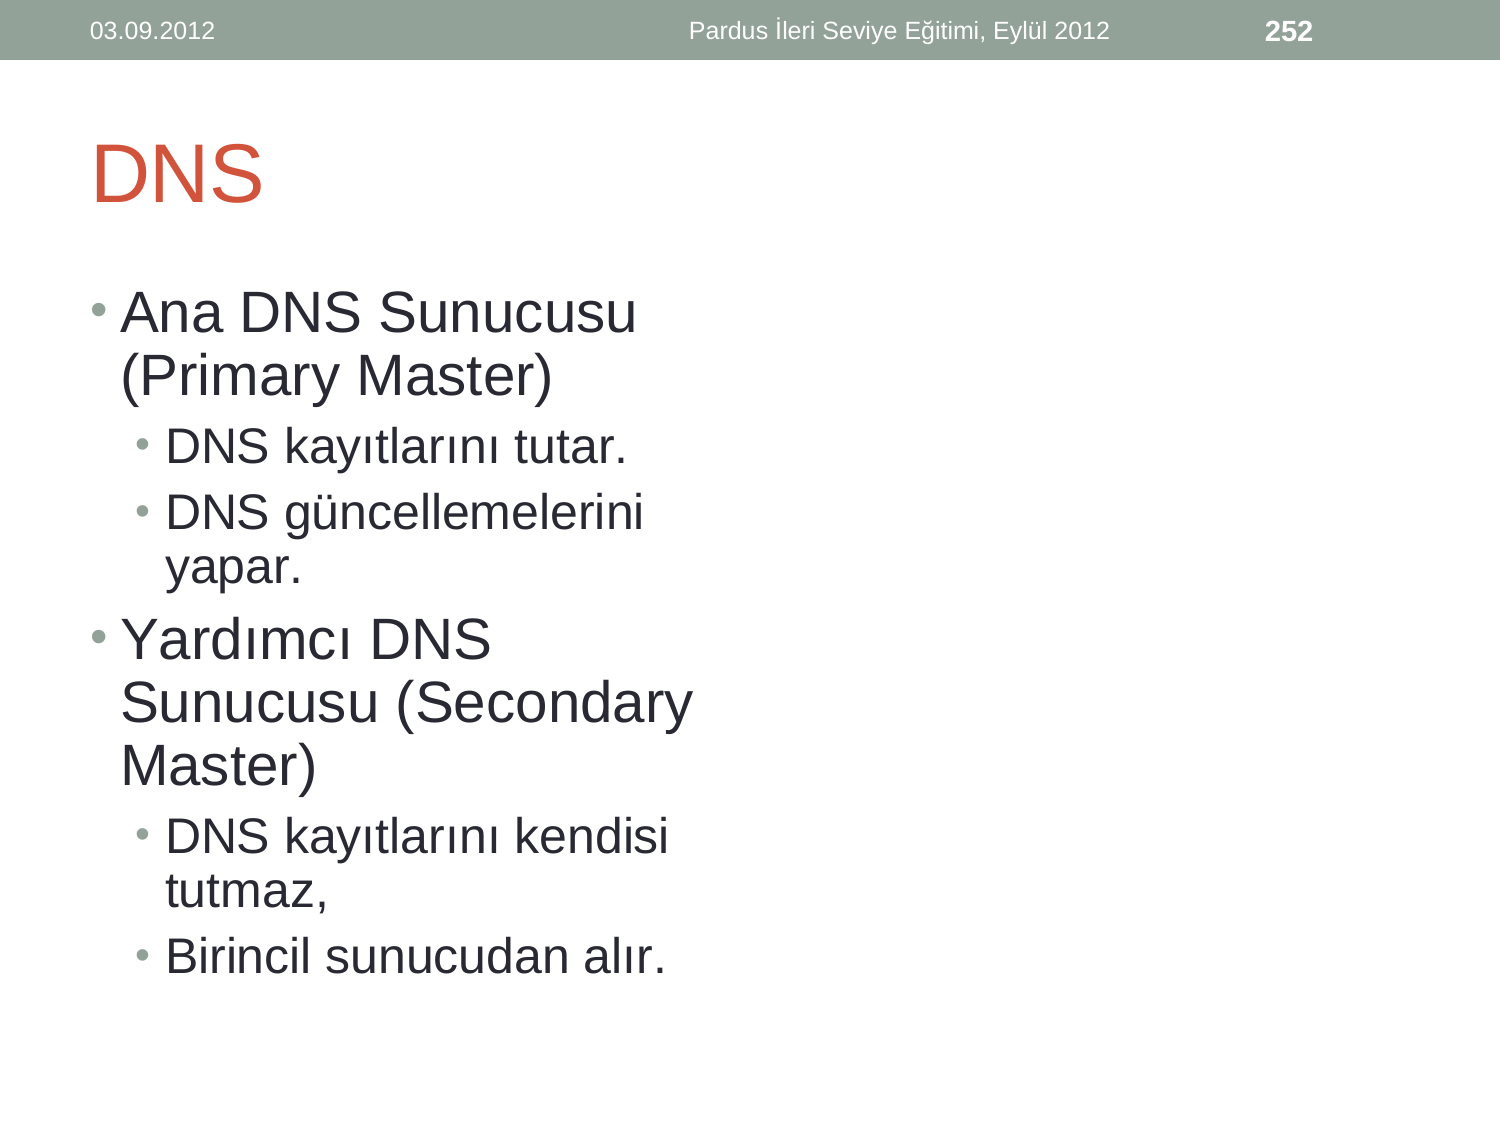

03.09.2012
Pardus İleri Seviye Eğitimi, Eylül 2012
# DNS
Ana DNS Sunucusu (Primary Master)
DNS kayıtlarını tutar.
DNS güncellemelerini yapar.
Yardımcı DNS Sunucusu (Secondary Master)
DNS kayıtlarını kendisi tutmaz,
Birincil sunucudan alır.